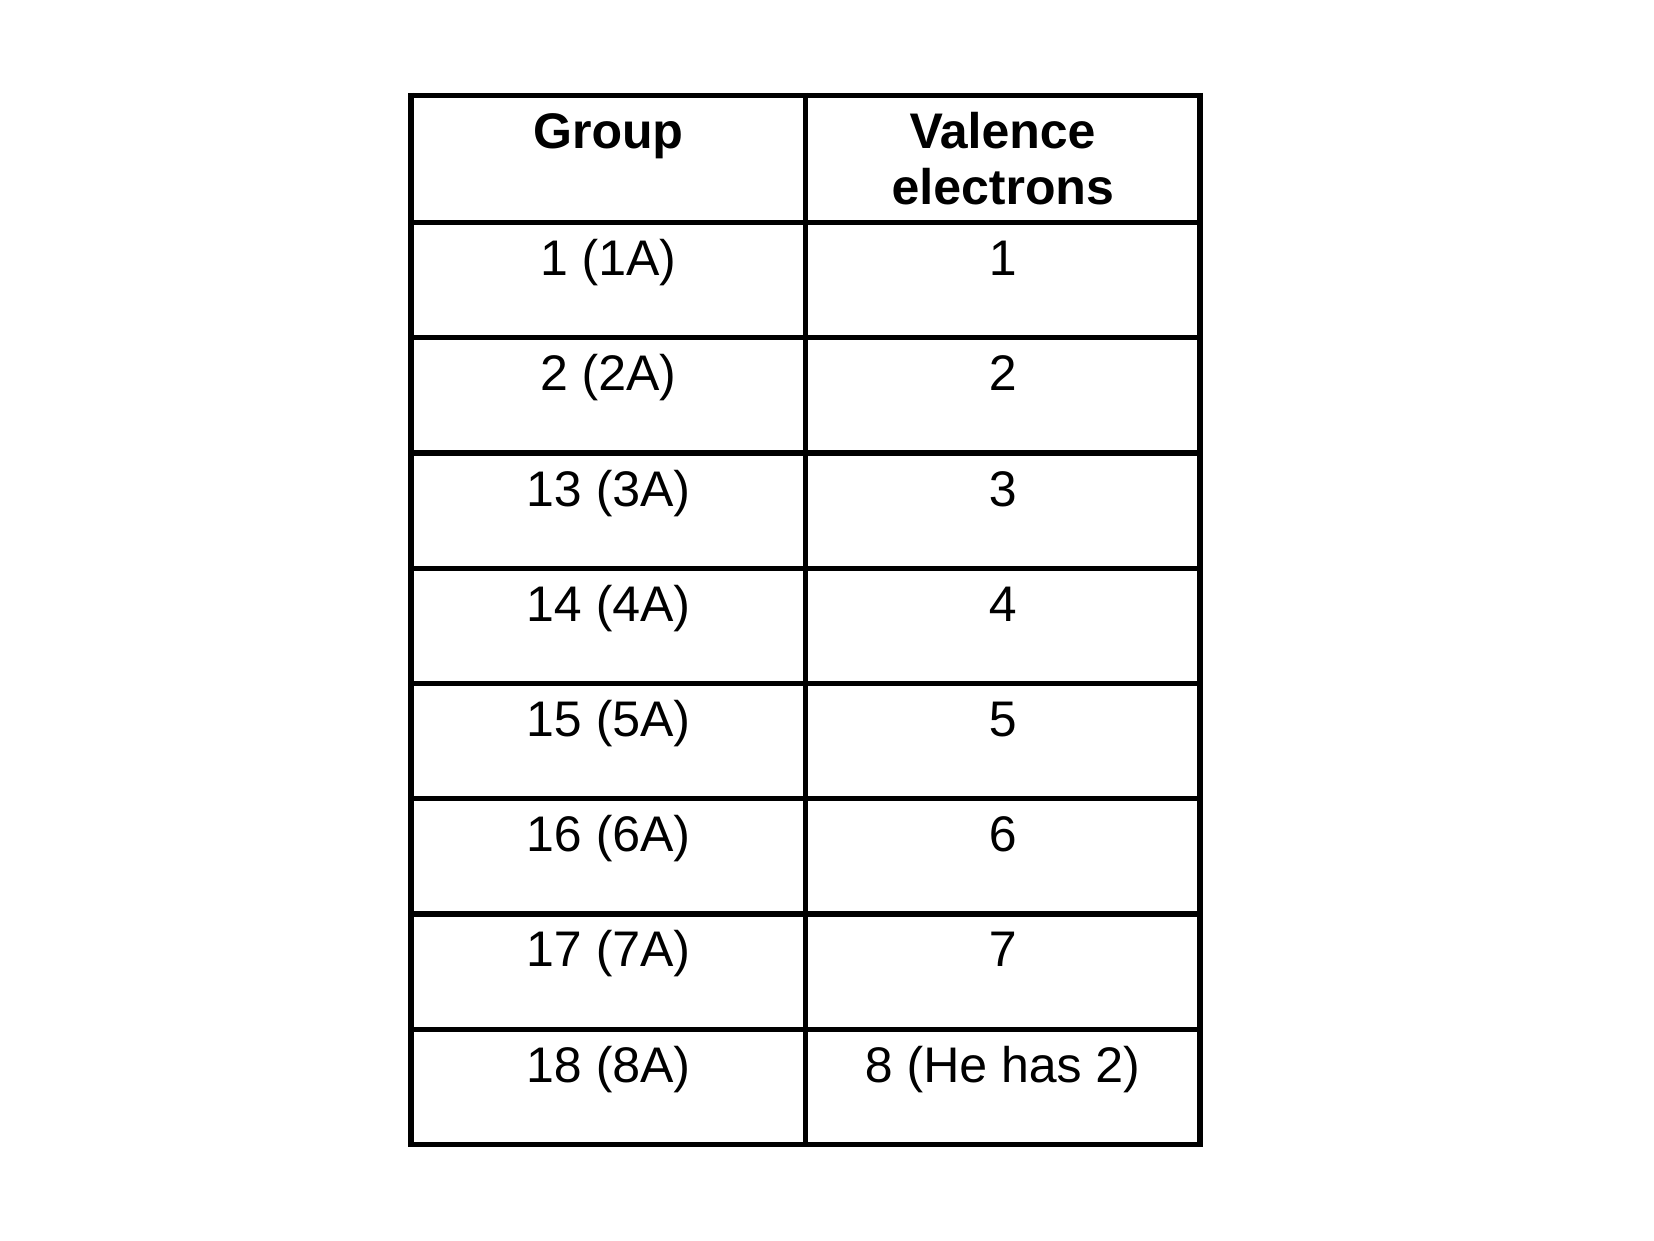

| Group | Valence electrons |
| --- | --- |
| 1 (1A) | 1 |
| 2 (2A) | 2 |
| 13 (3A) | 3 |
| 14 (4A) | 4 |
| 15 (5A) | 5 |
| 16 (6A) | 6 |
| 17 (7A) | 7 |
| 18 (8A) | 8 (He has 2) |